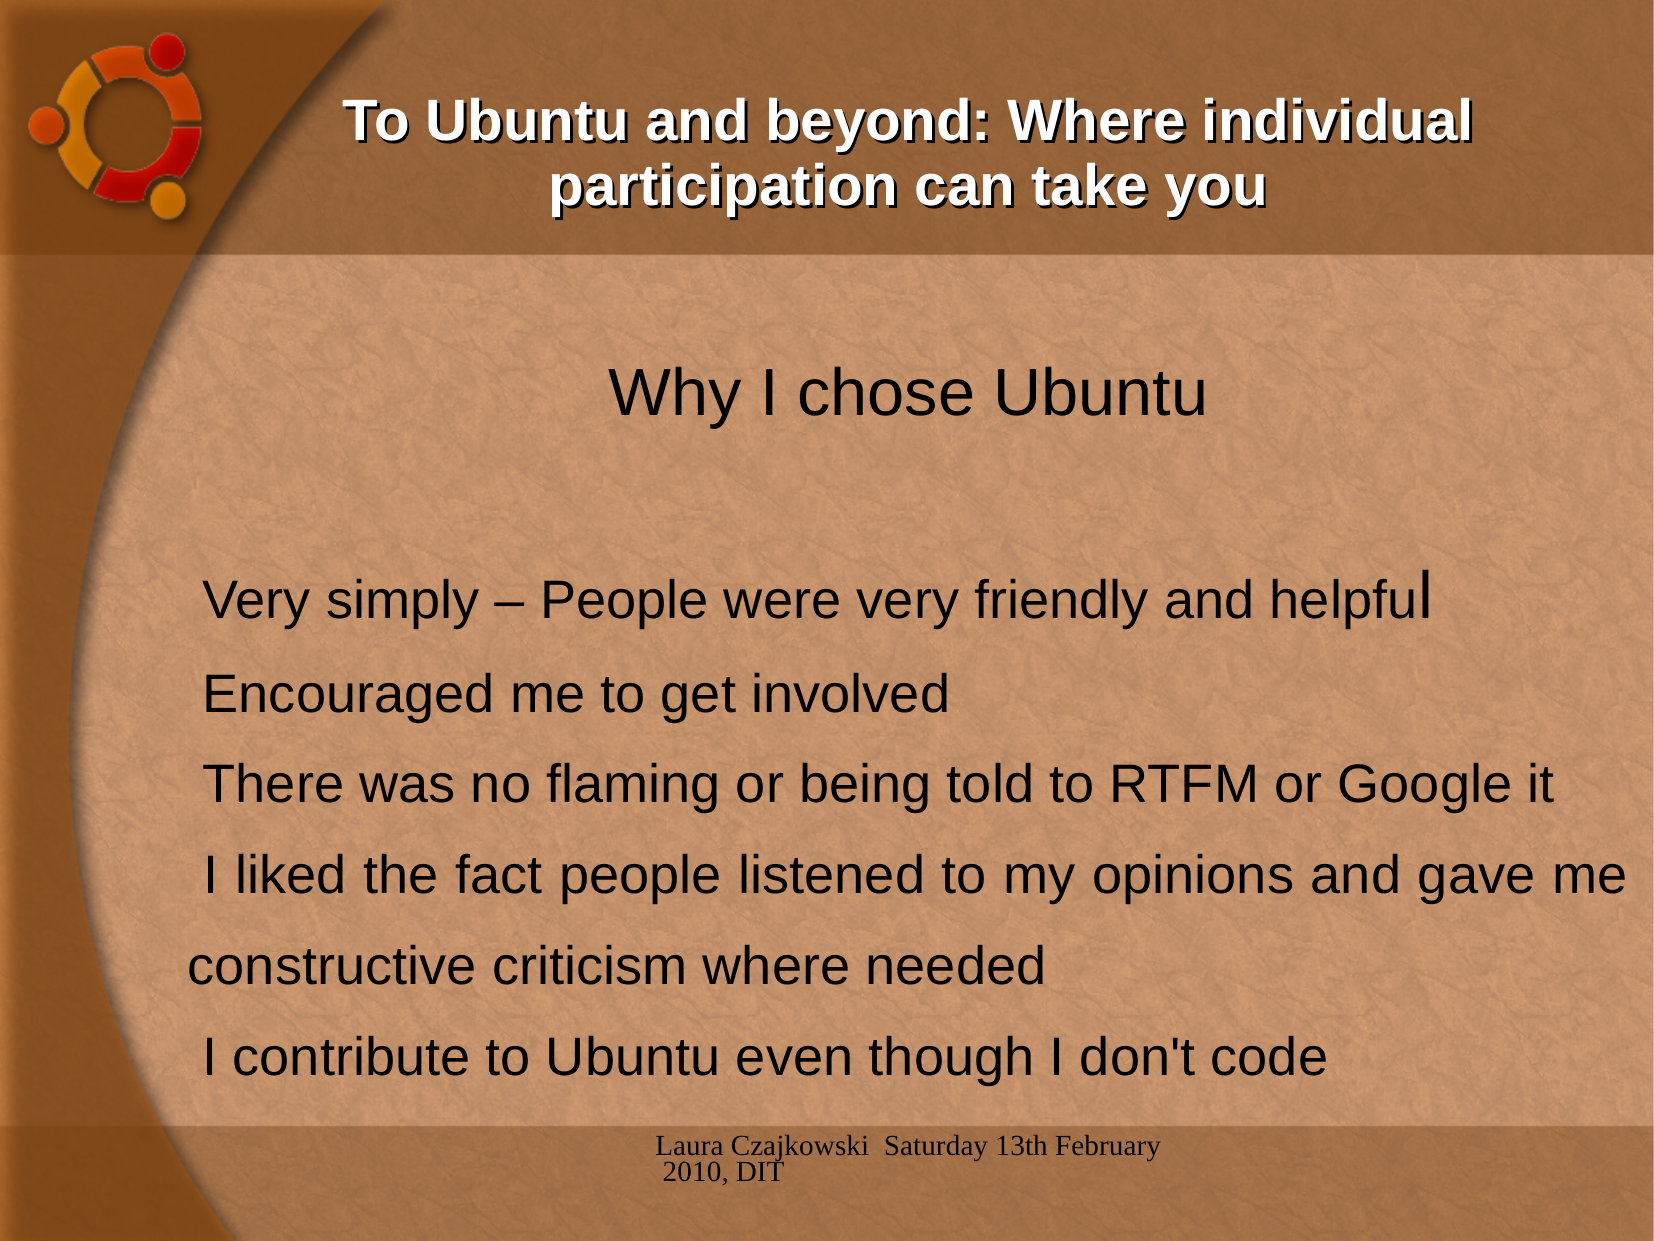

# To Ubuntu and beyond: Where individual participation can take you
Why I chose Ubuntu
 Very simply – People were very friendly and helpful
 Encouraged me to get involved
 There was no flaming or being told to RTFM or Google it
 I liked the fact people listened to my opinions and gave me constructive criticism where needed
 I contribute to Ubuntu even though I don't code
Laura Czajkowski Saturday 13th February 2010, DIT